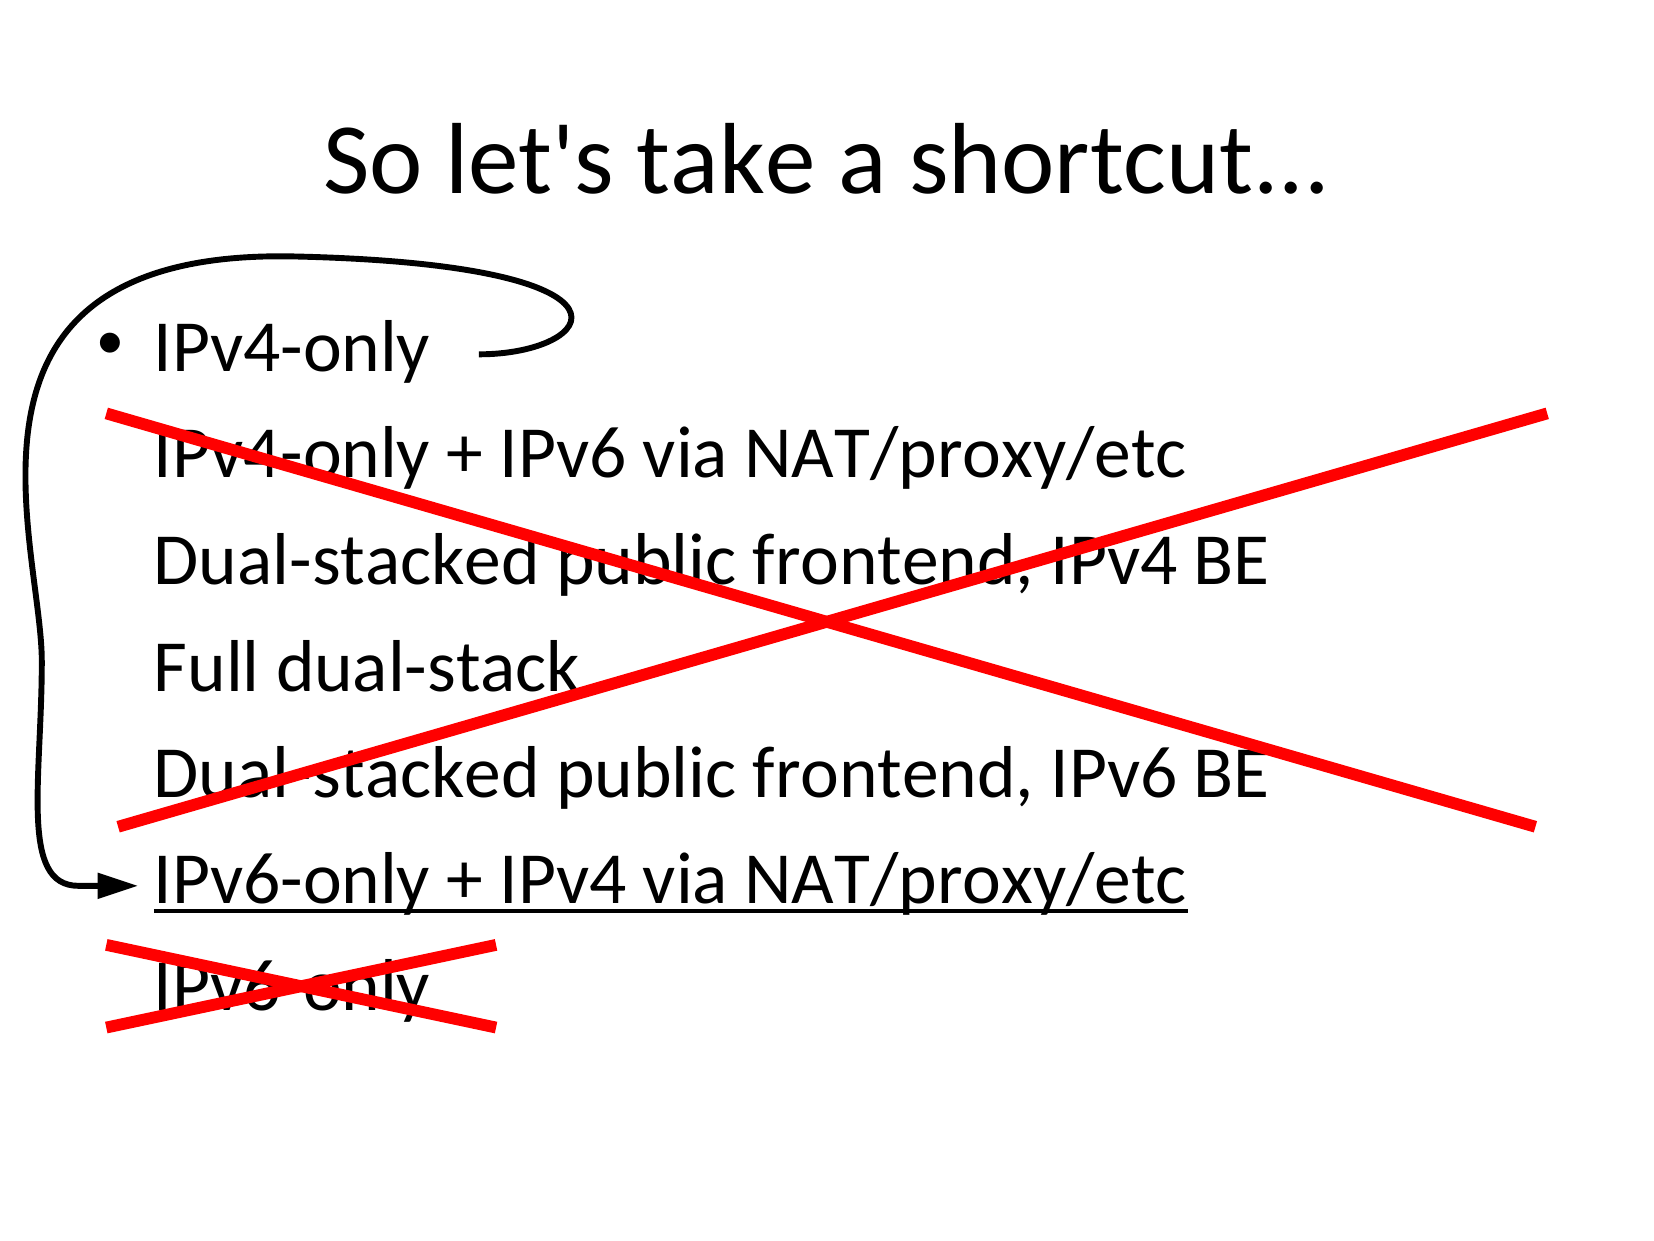

# So let's take a shortcut...
IPv4-only
IPv4-only + IPv6 via NAT/proxy/etc
Dual-stacked public frontend, IPv4 BE
Full dual-stack
Dual-stacked public frontend, IPv6 BE
IPv6-only + IPv4 via NAT/proxy/etc
IPv6-only